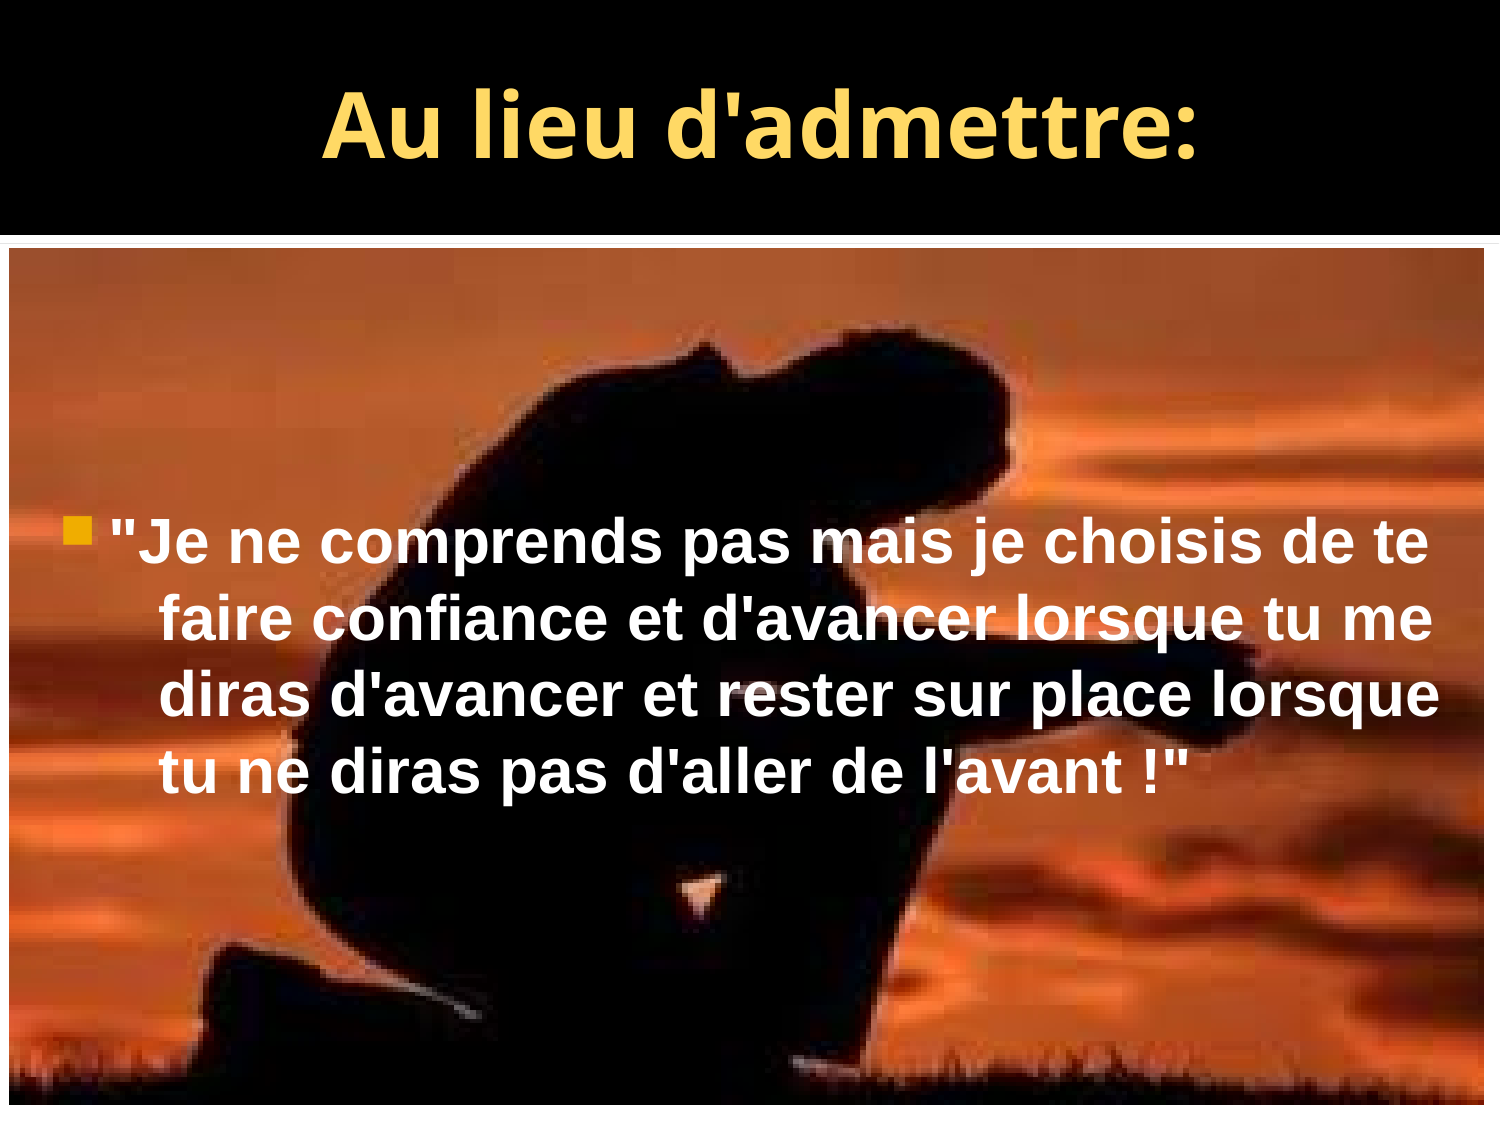

# Au lieu d'admettre:
"Je ne comprends pas mais je choisis de te faire confiance et d'avancer lorsque tu me diras d'avancer et rester sur place lorsque tu ne diras pas d'aller de l'avant !"